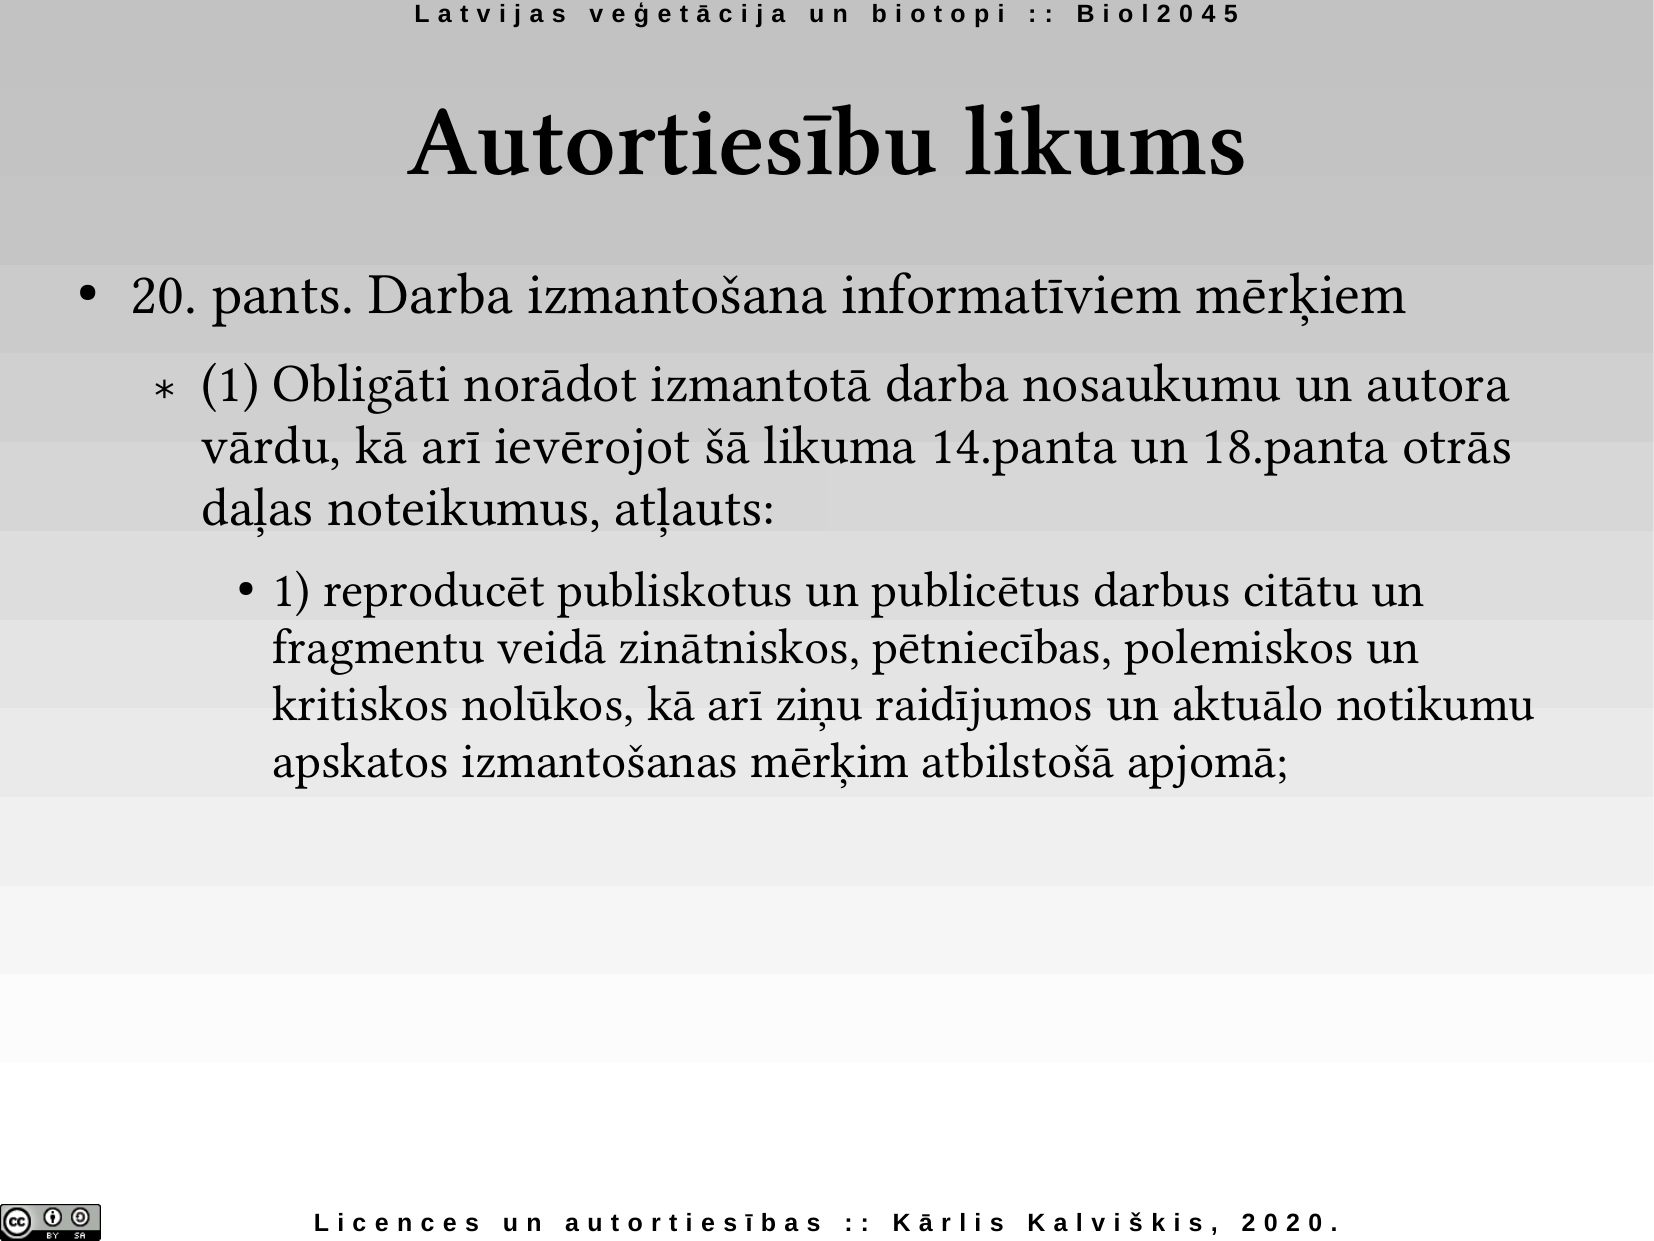

# Autortiesību likums
20. pants. Darba izmantošana informatīviem mērķiem
(1) Obligāti norādot izmantotā darba nosaukumu un autora vārdu, kā arī ievērojot šā likuma 14.panta un 18.panta otrās daļas noteikumus, atļauts:
1) reproducēt publiskotus un publicētus darbus citātu un fragmentu veidā zinātniskos, pētniecības, polemiskos un kritiskos nolūkos, kā arī ziņu raidījumos un aktuālo notikumu apskatos izmantošanas mērķim atbilstošā apjomā;